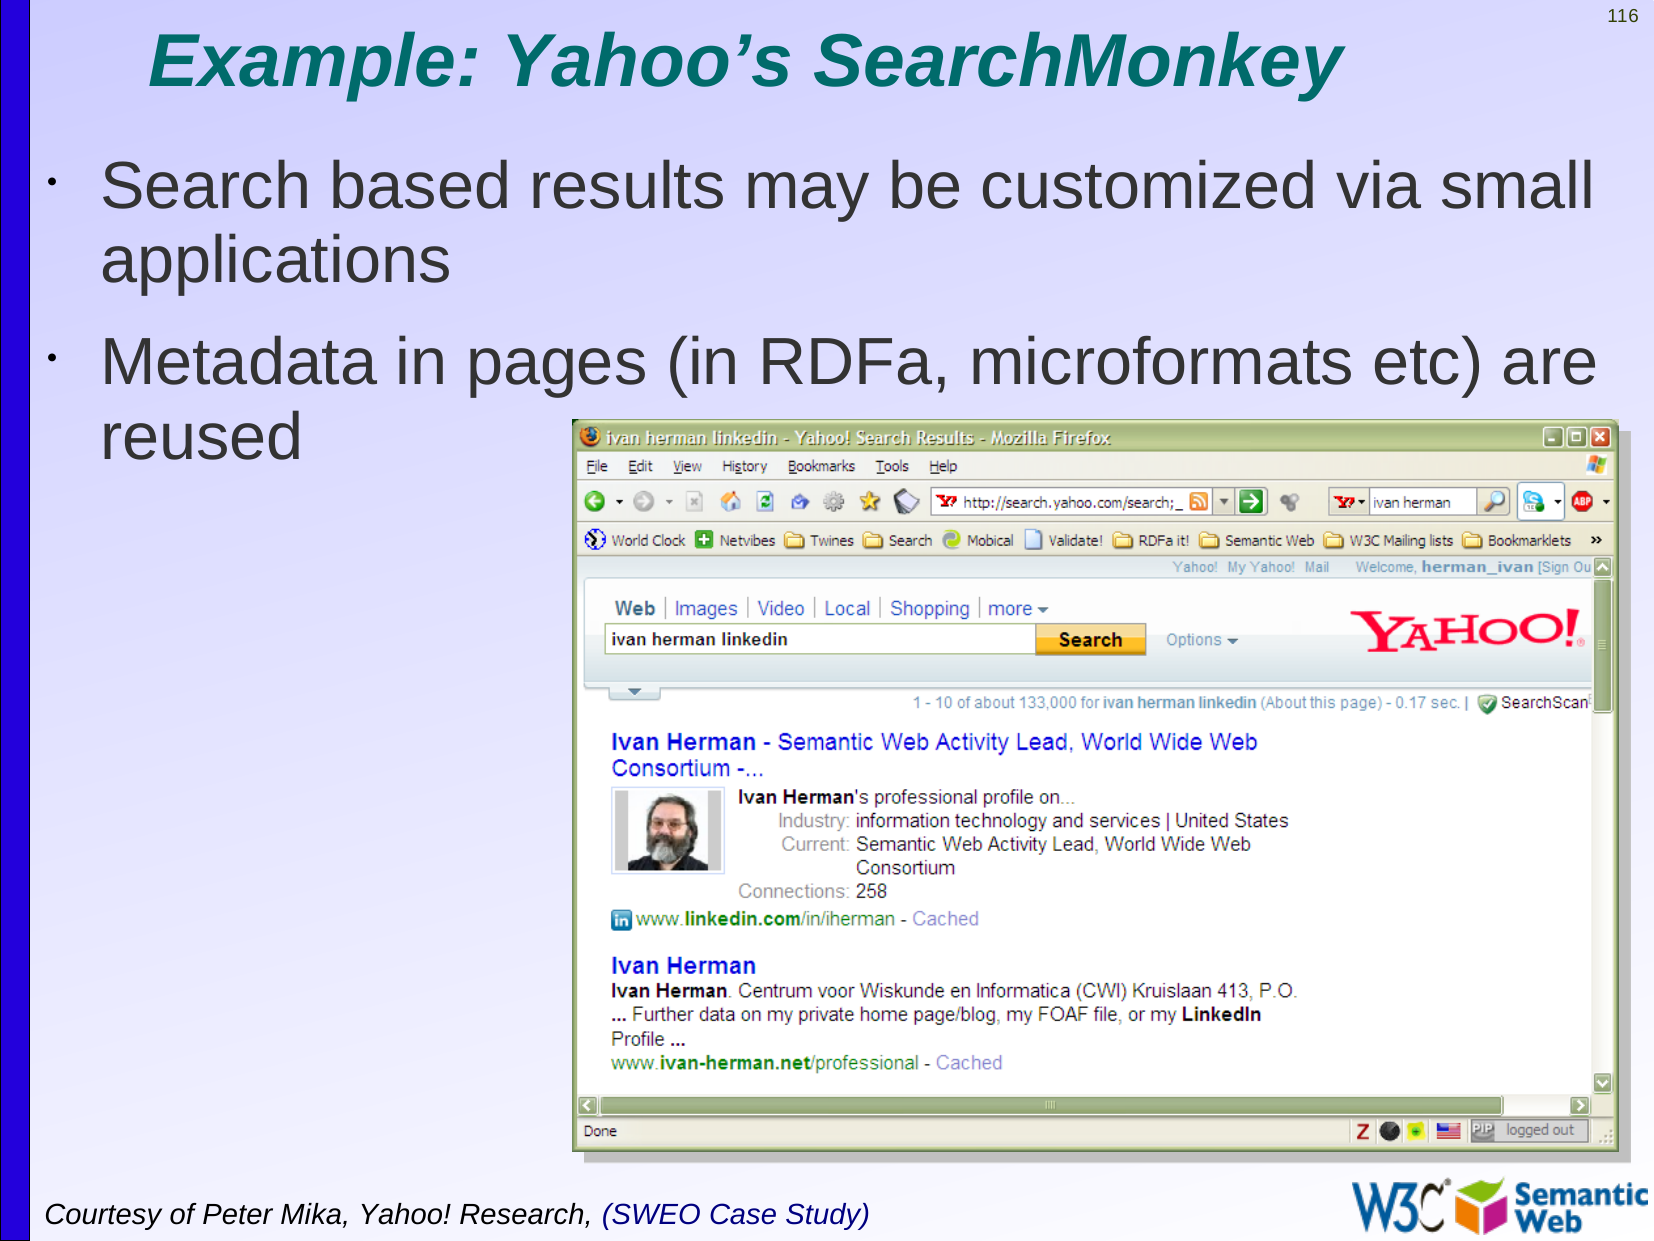

# Example: Yahoo’s SearchMonkey
Search based results may be customized via small applications
Metadata in pages (in RDFa, microformats etc) are reused
Courtesy of Peter Mika, Yahoo! Research, (SWEO Case Study)